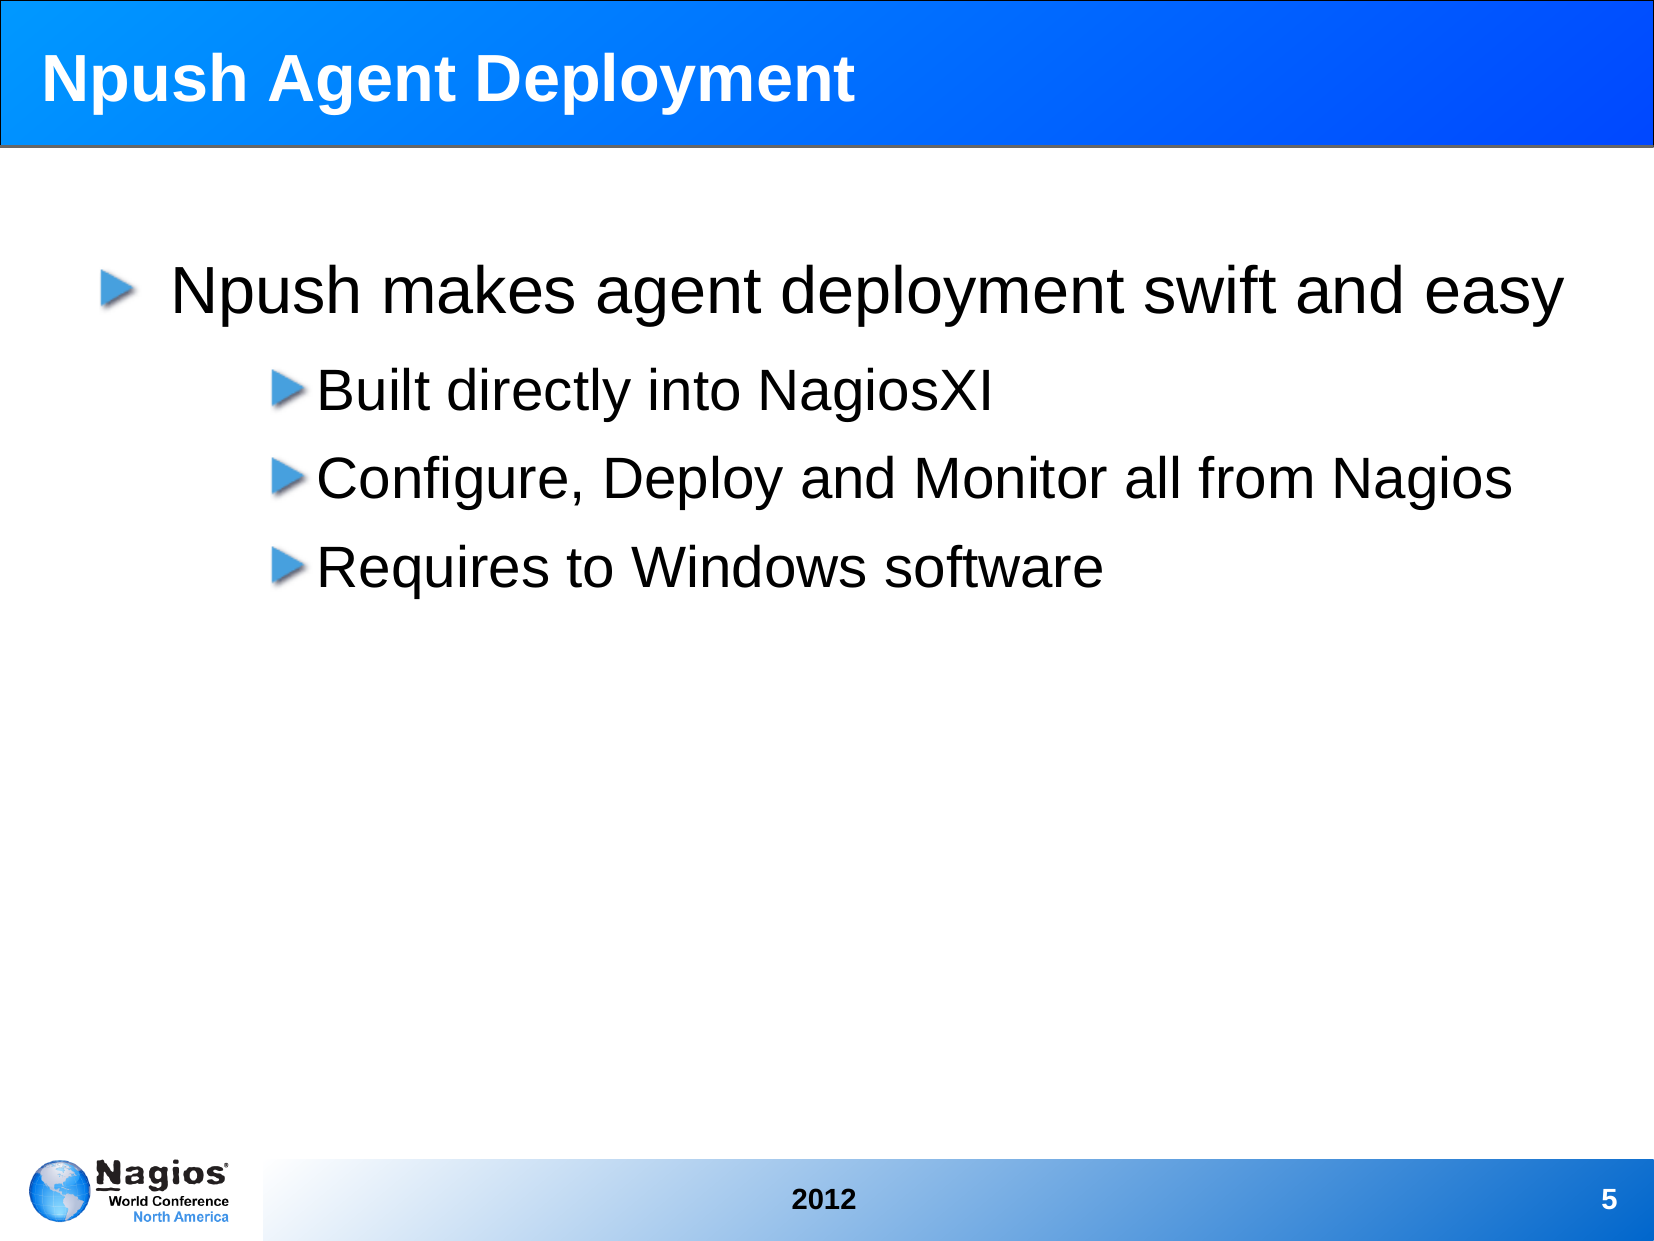

# Npush Agent Deployment
 Npush makes agent deployment swift and easy
Built directly into NagiosXI
Configure, Deploy and Monitor all from Nagios
Requires to Windows software
2011
5